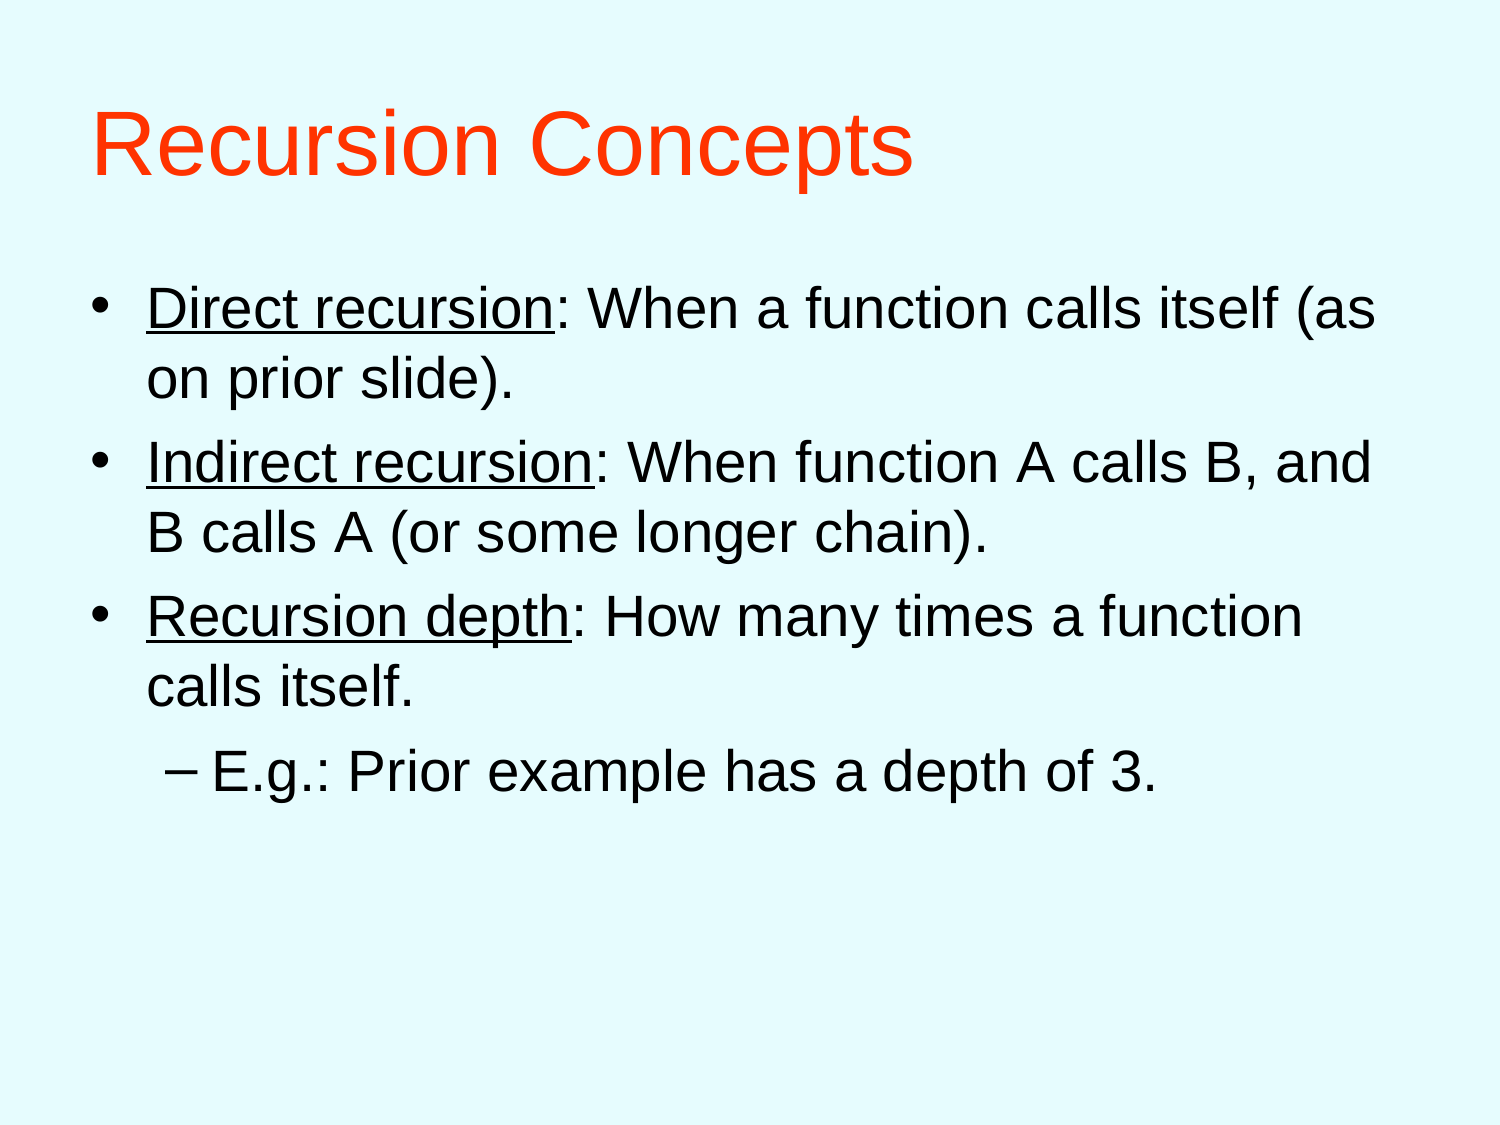

# Recursion Concepts
Direct recursion: When a function calls itself (as on prior slide).
Indirect recursion: When function A calls B, and B calls A (or some longer chain).
Recursion depth: How many times a function calls itself.
E.g.: Prior example has a depth of 3.